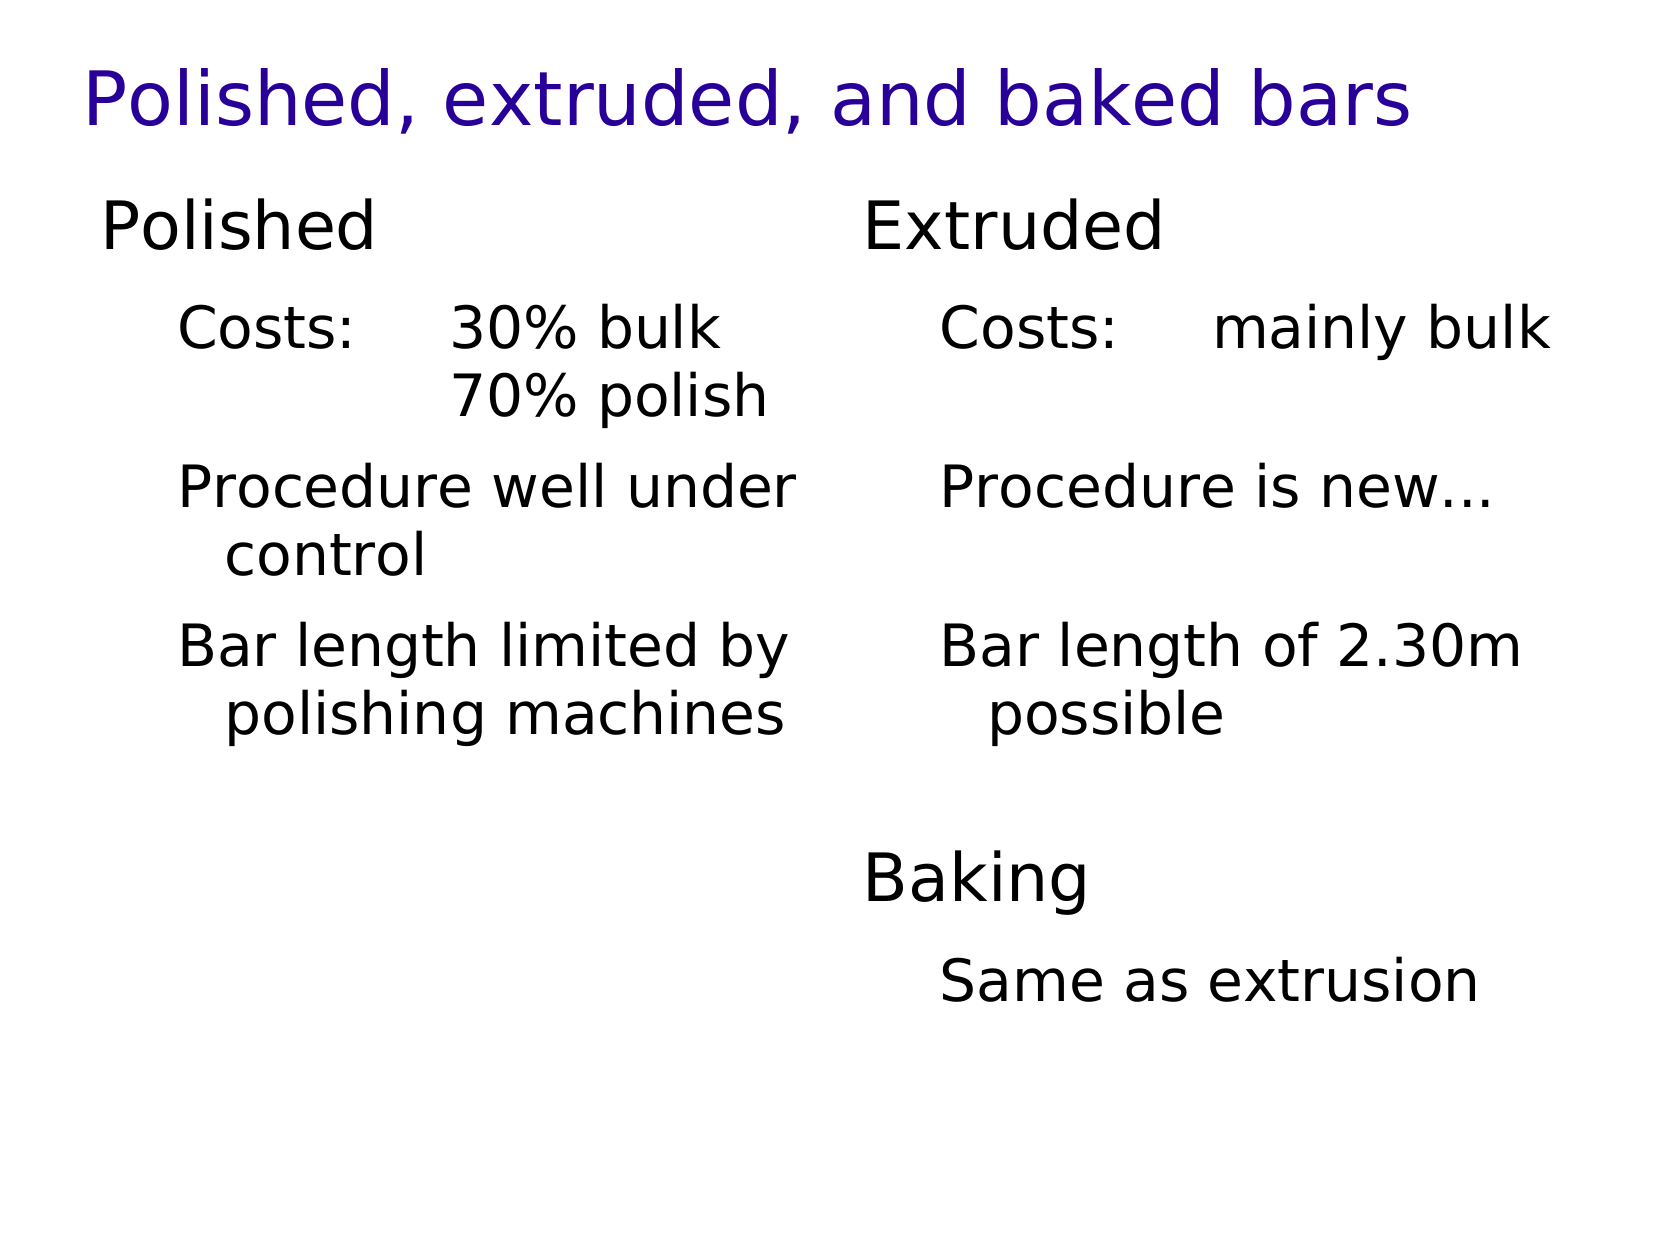

# Polished, extruded, and baked bars
Polished
Costs: 	30% bulk				70% polish
Procedure well under control
Bar length limited by polishing machines
Extruded
Costs: 	mainly bulk
Procedure is new...
Bar length of 2.30m possible
Baking
Same as extrusion